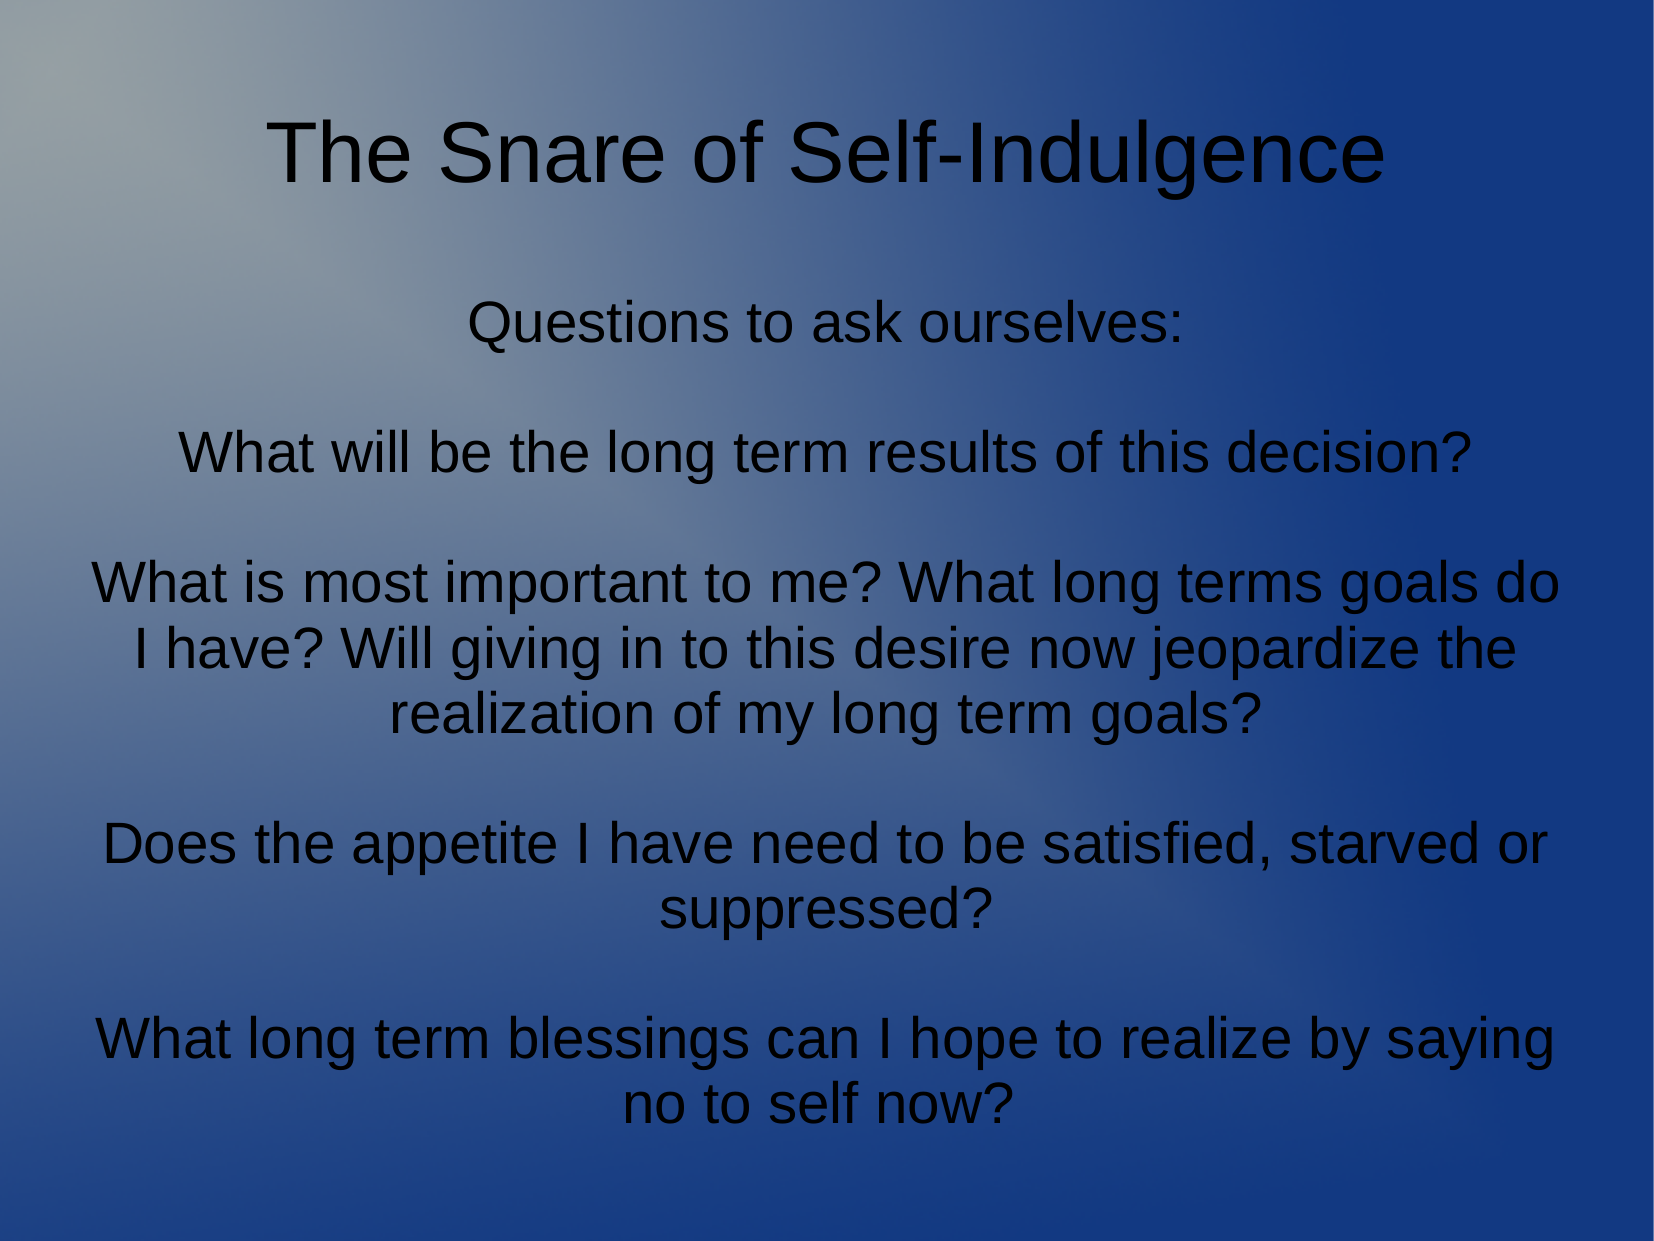

# The Snare of Self-Indulgence
Questions to ask ourselves:
What will be the long term results of this decision?
What is most important to me? What long terms goals do I have? Will giving in to this desire now jeopardize the realization of my long term goals?
Does the appetite I have need to be satisfied, starved or suppressed?
What long term blessings can I hope to realize by saying no to self now?